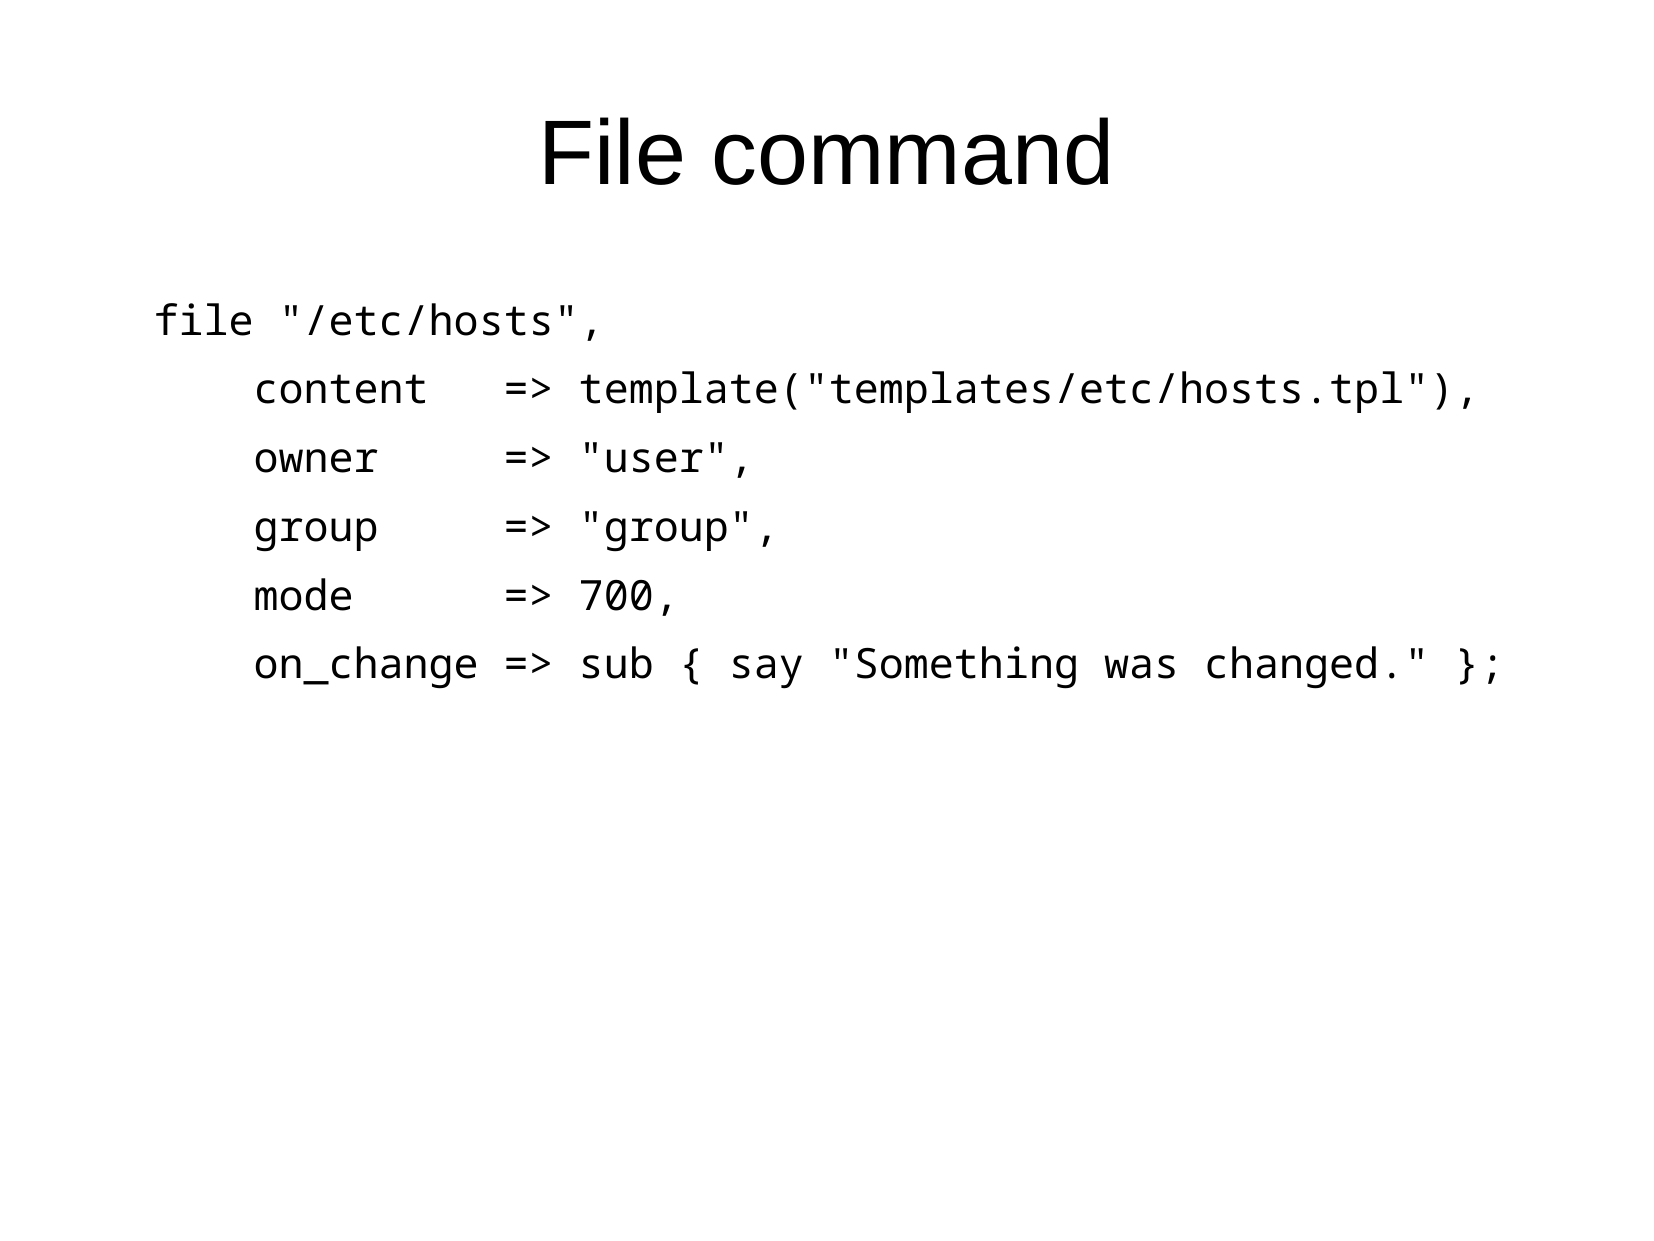

# File command
file "/etc/hosts",
 content => template("templates/etc/hosts.tpl"),
 owner => "user",
 group => "group",
 mode => 700,
 on_change => sub { say "Something was changed." };